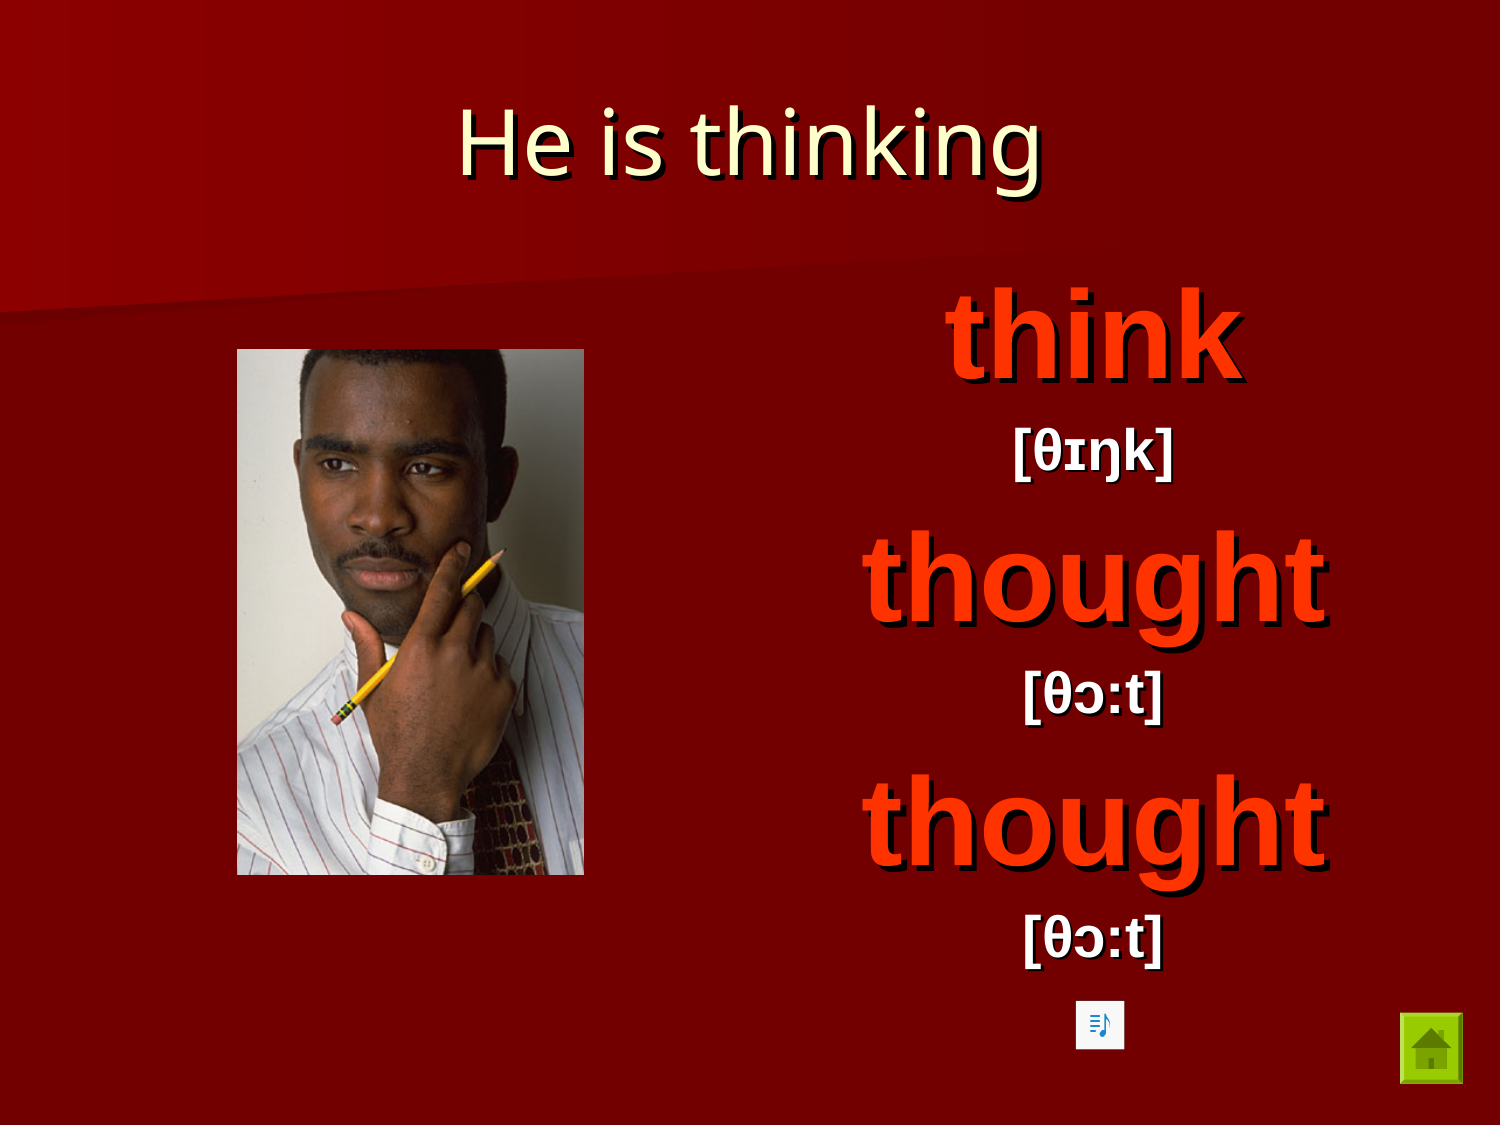

# He is thinking
think
[θɪŋk]
thought
[θɔ:t]
thought
[θɔ:t]